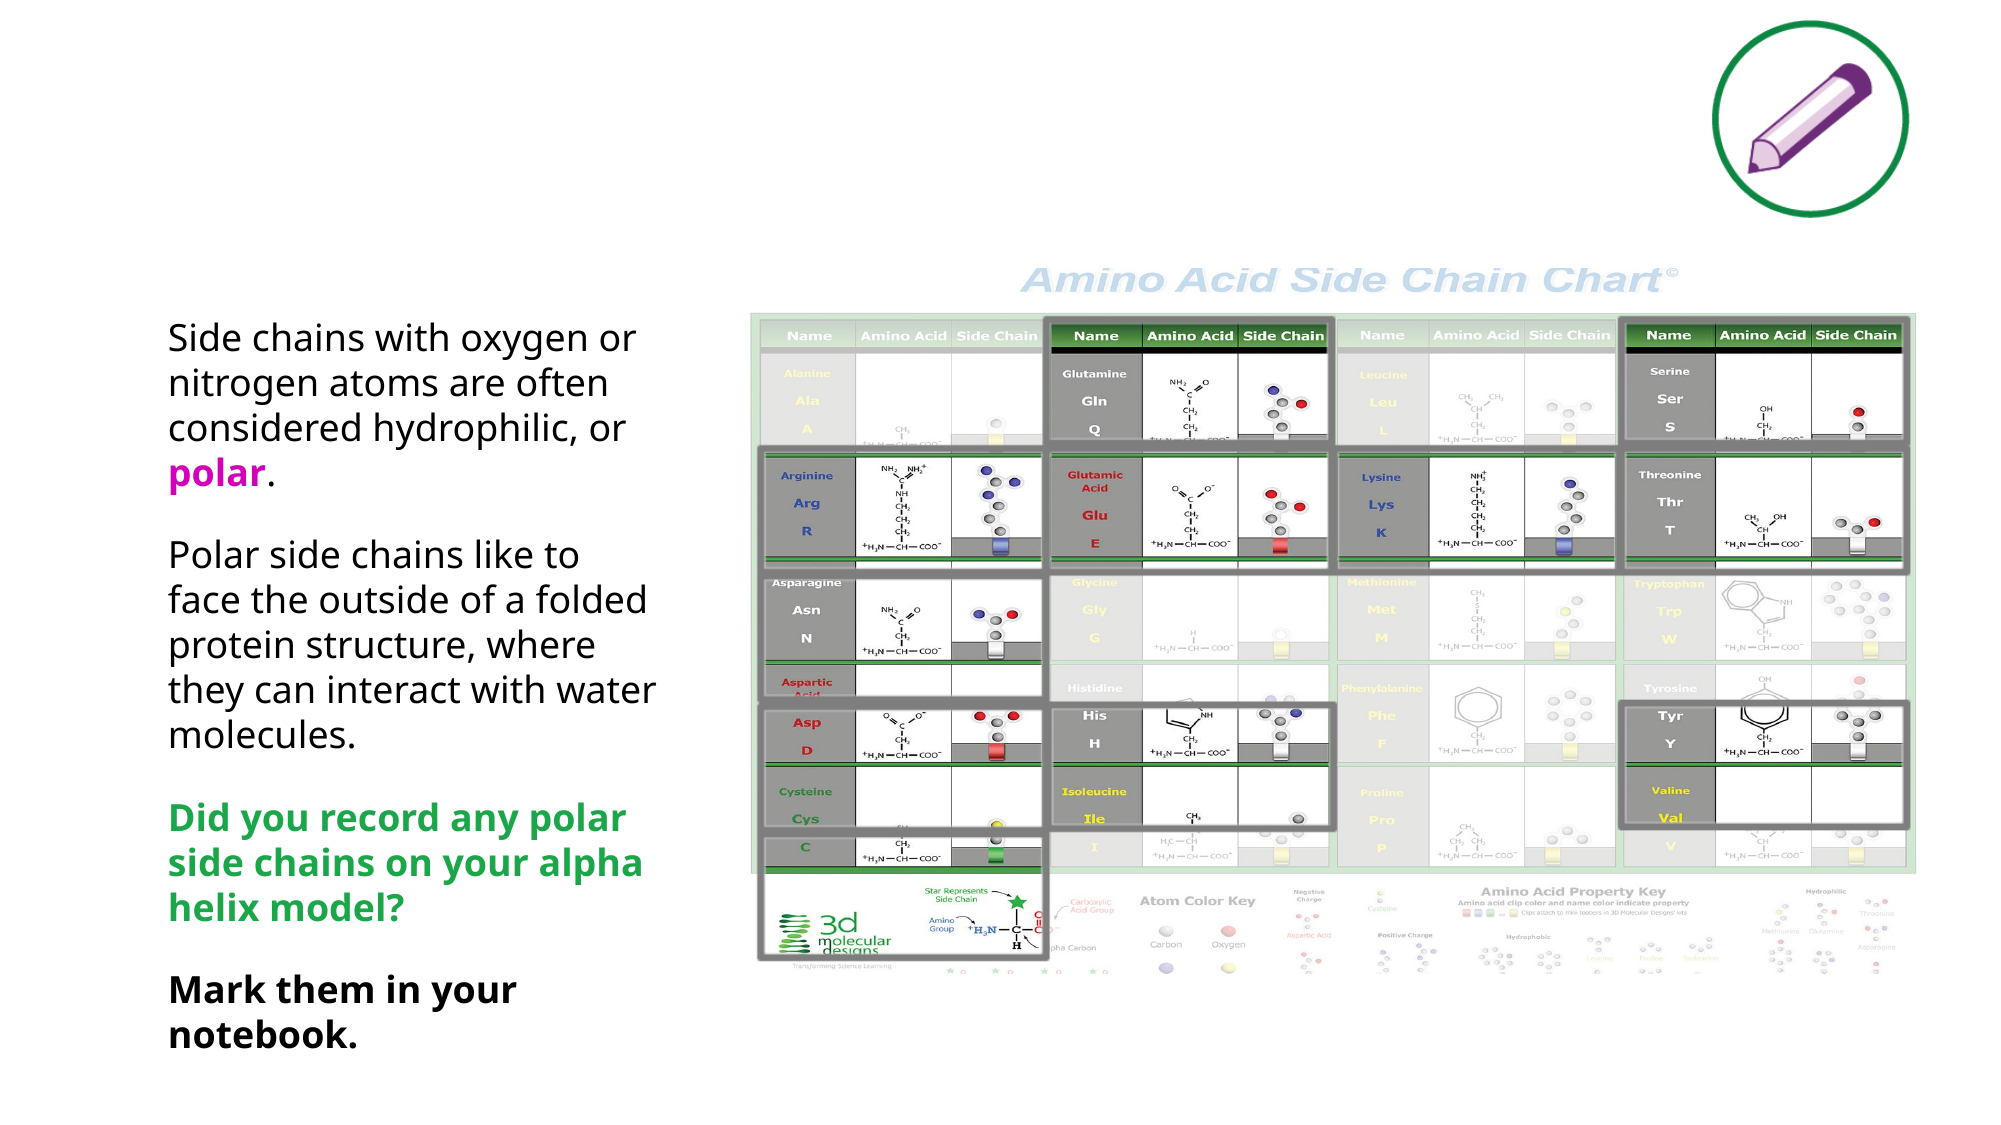

Polar Amino Acid Side Chains
Side chains with oxygen or nitrogen atoms are often considered hydrophilic, or polar.
Polar side chains like to face the outside of a folded protein structure, where they can interact with water molecules.
Did you record any polar side chains on your alpha helix model?
Mark them in your notebook.